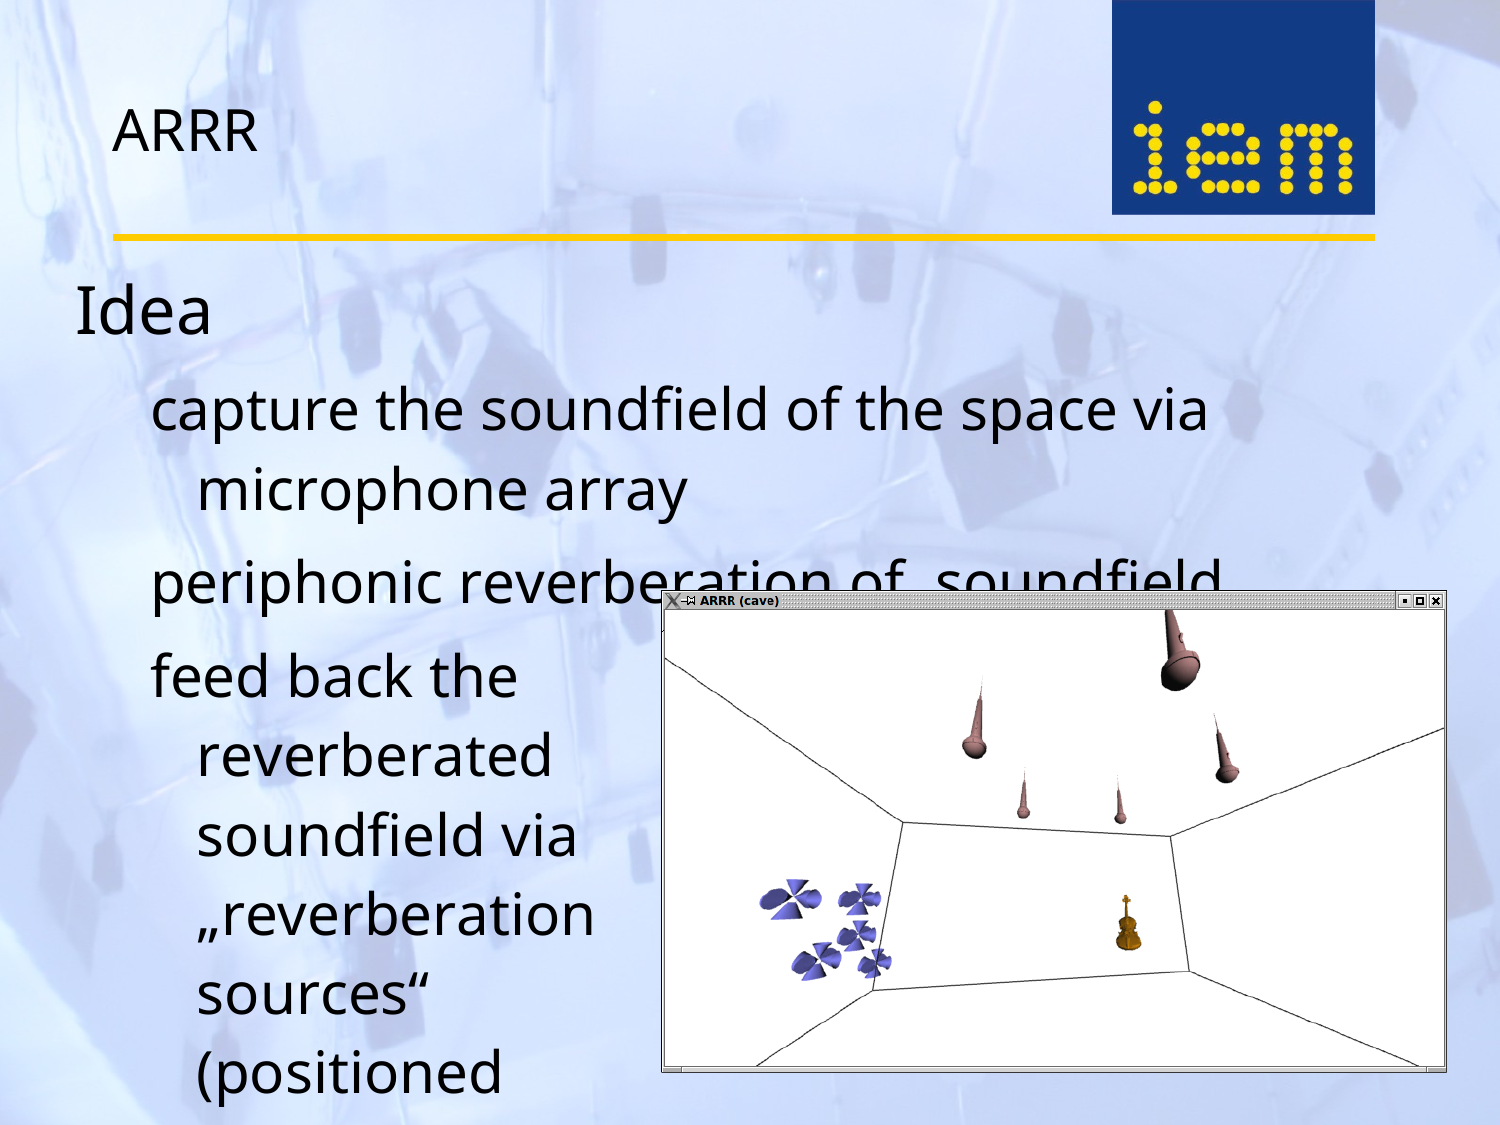

# ARRR
Idea
capture the soundfield of the space via microphone array
periphonic reverberation of soundfield
feed back the
reverberated
soundfield via
„reverberation
sources“
(positioned
in space)